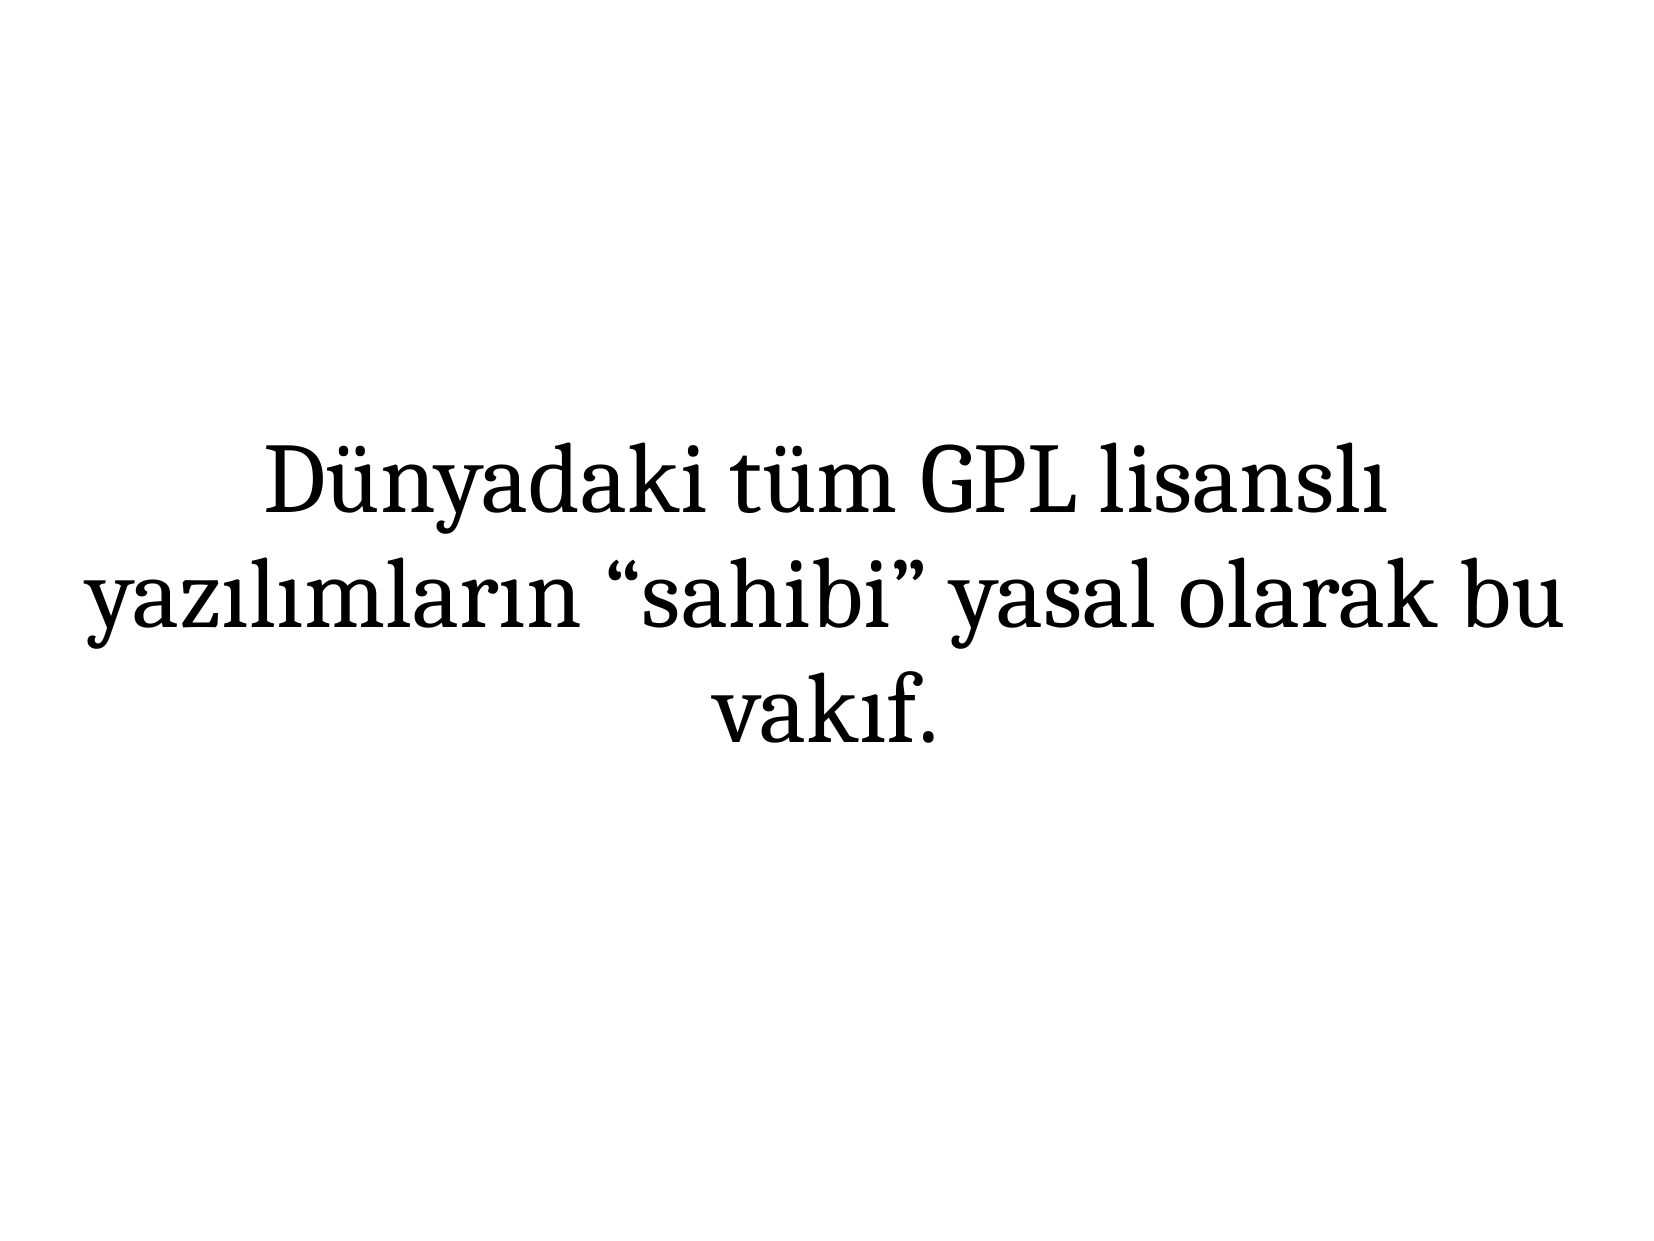

# Dünyadaki tüm GPL lisanslı yazılımların “sahibi” yasal olarak bu vakıf.